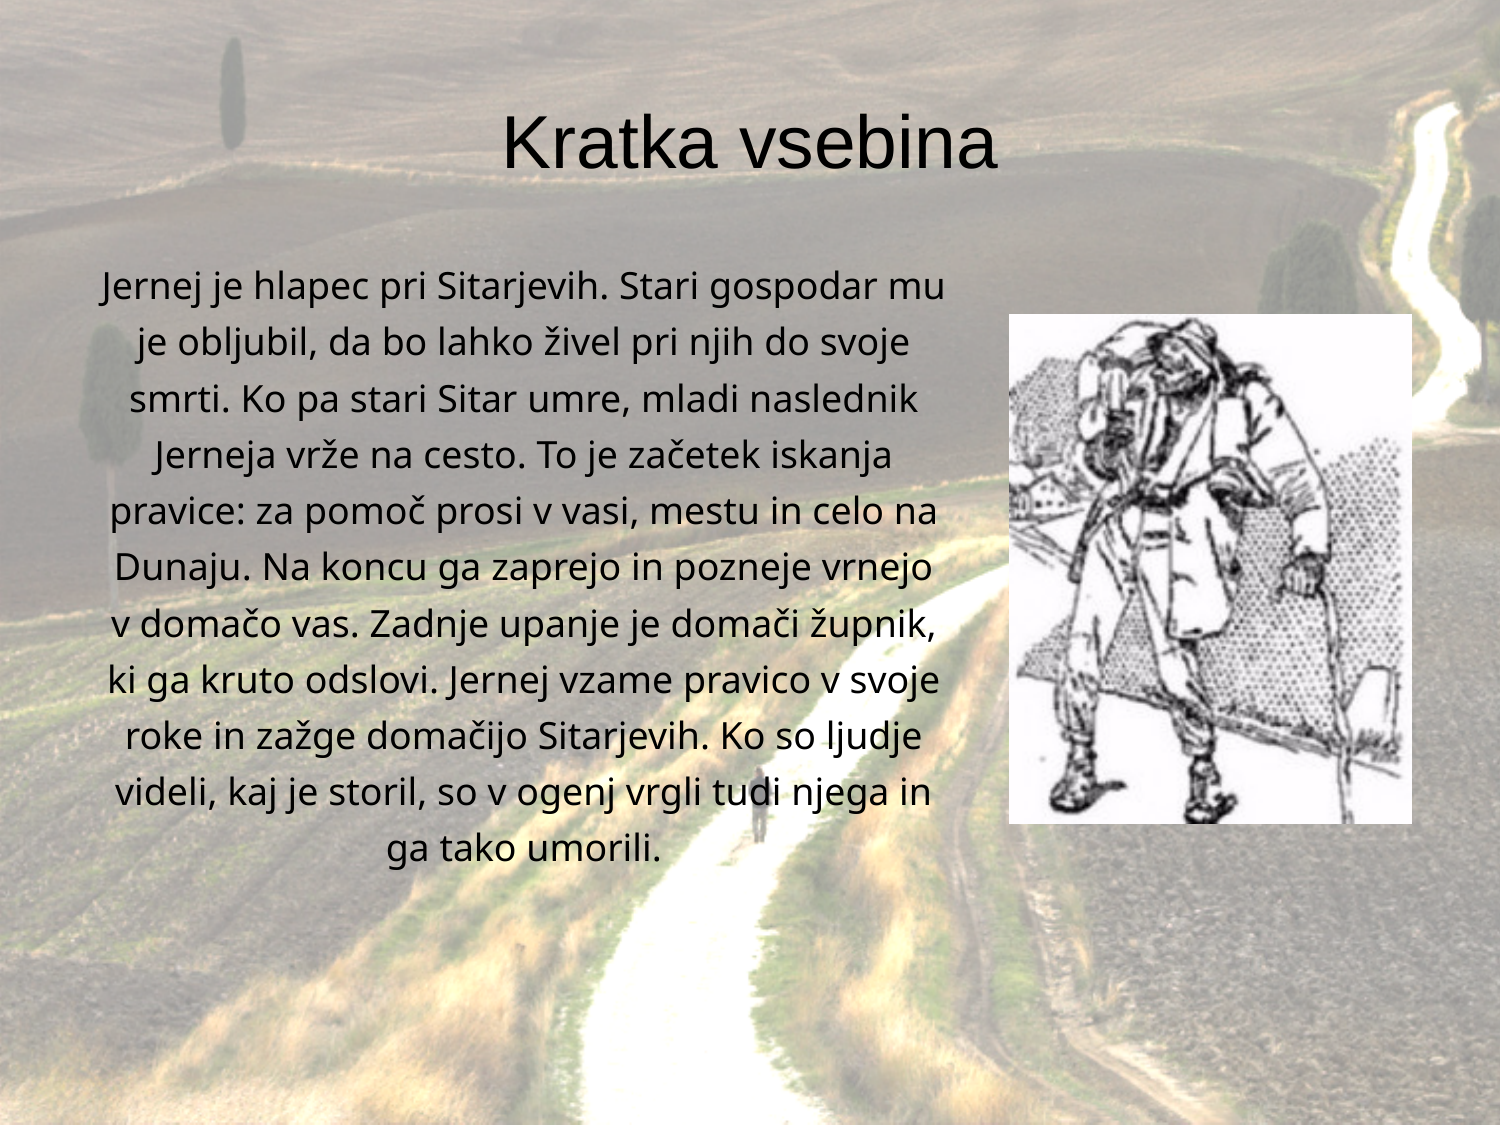

# Kratka vsebina
	Jernej je hlapec pri Sitarjevih. Stari gospodar mu je obljubil, da bo lahko živel pri njih do svoje smrti. Ko pa stari Sitar umre, mladi naslednik Jerneja vrže na cesto. To je začetek iskanja pravice: za pomoč prosi v vasi, mestu in celo na Dunaju. Na koncu ga zaprejo in pozneje vrnejo v domačo vas. Zadnje upanje je domači župnik, ki ga kruto odslovi. Jernej vzame pravico v svoje roke in zažge domačijo Sitarjevih. Ko so ljudje videli, kaj je storil, so v ogenj vrgli tudi njega in ga tako umorili.